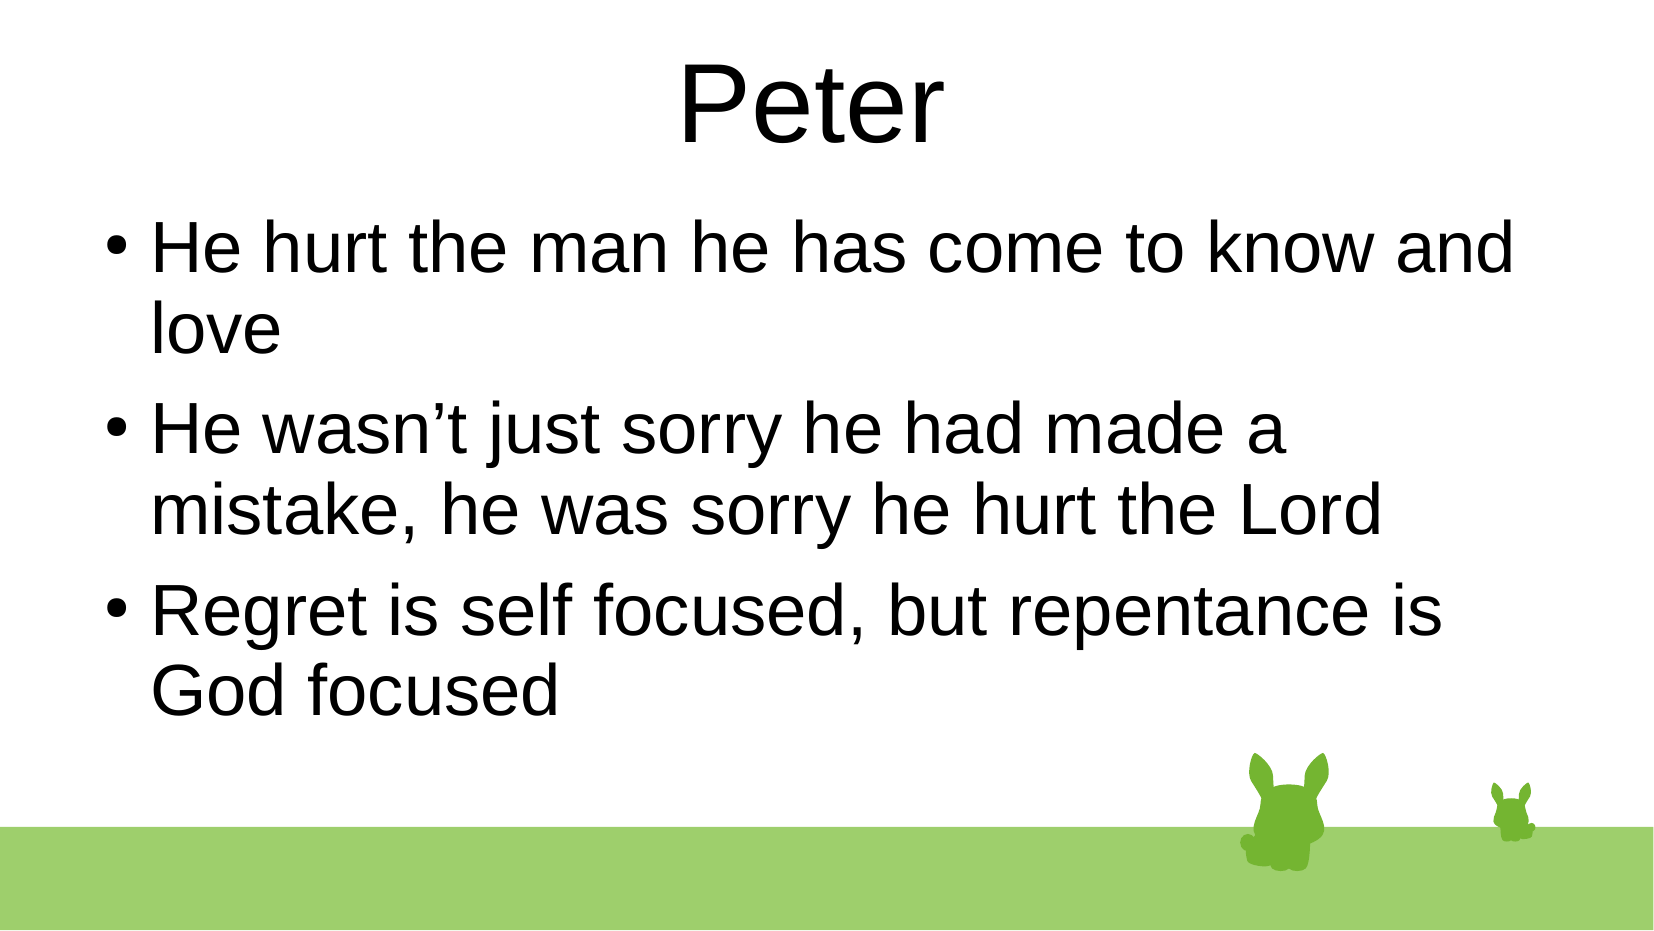

# Peter
He hurt the man he has come to know and love
He wasn’t just sorry he had made a mistake, he was sorry he hurt the Lord
Regret is self focused, but repentance is God focused